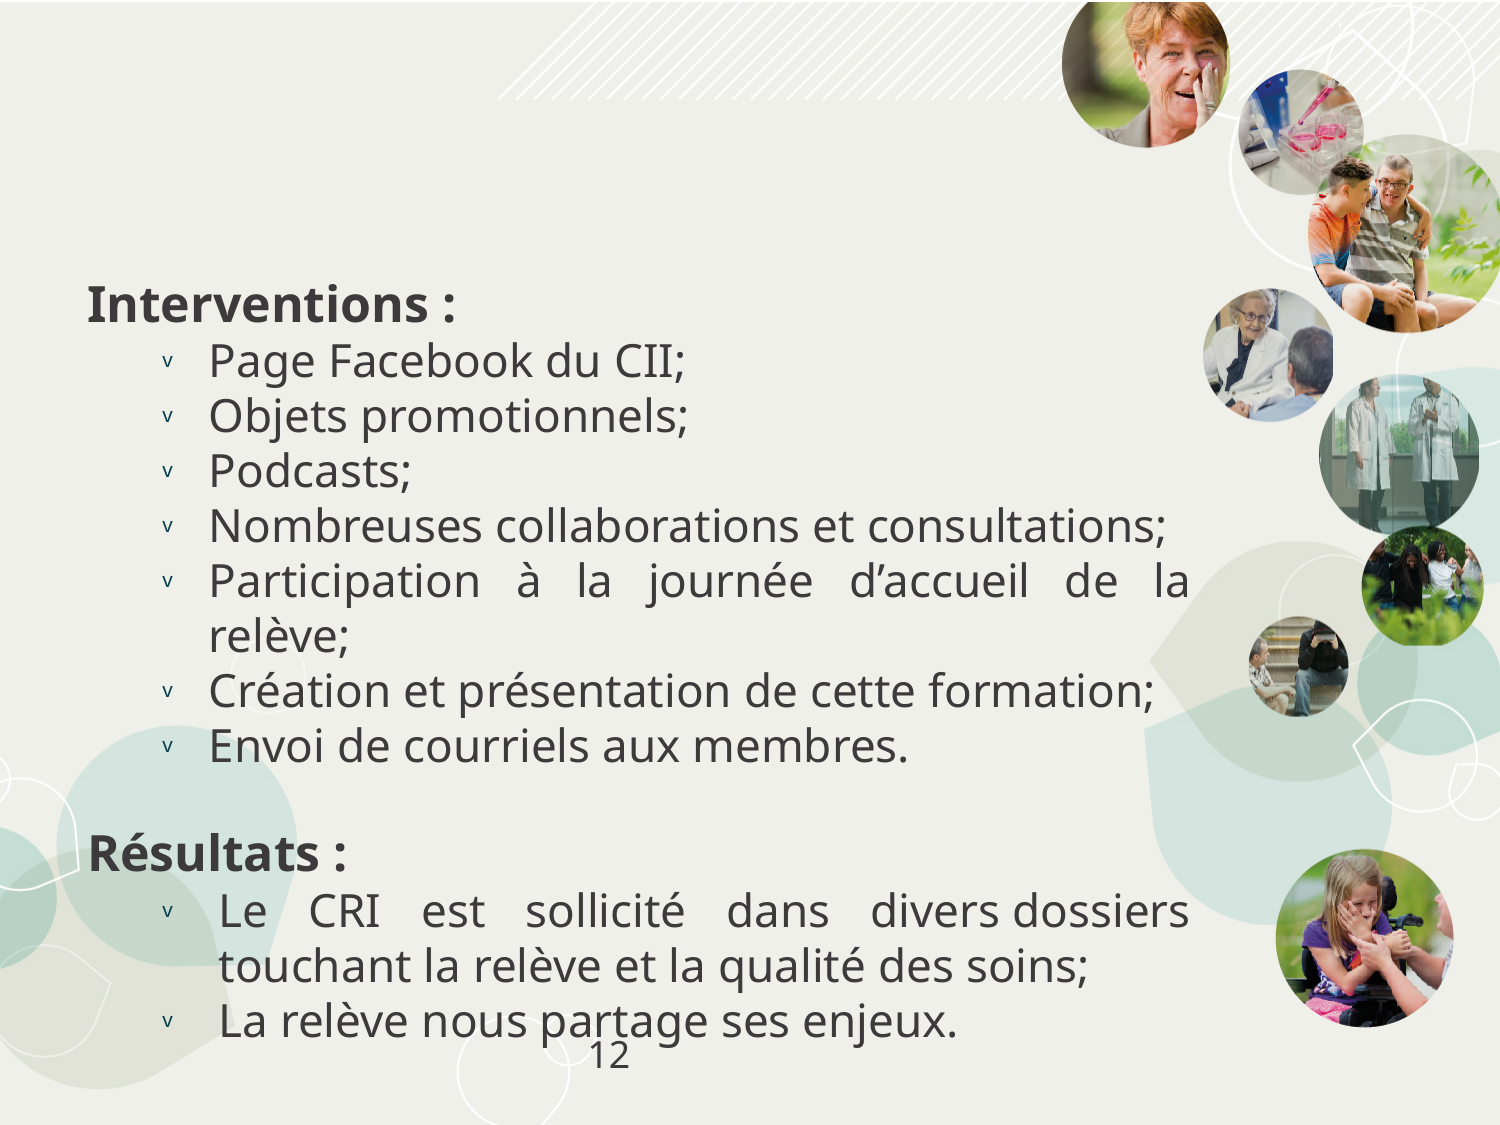

Visibilité
Interventions :
Page Facebook du CII;
Objets promotionnels;
Podcasts;
Nombreuses collaborations et consultations;
Participation à la journée d’accueil de la relève;
Création et présentation de cette formation;
Envoi de courriels aux membres.
Résultats :
Le CRI est sollicité dans divers dossiers touchant la relève et la qualité des soins;
La relève nous partage ses enjeux.